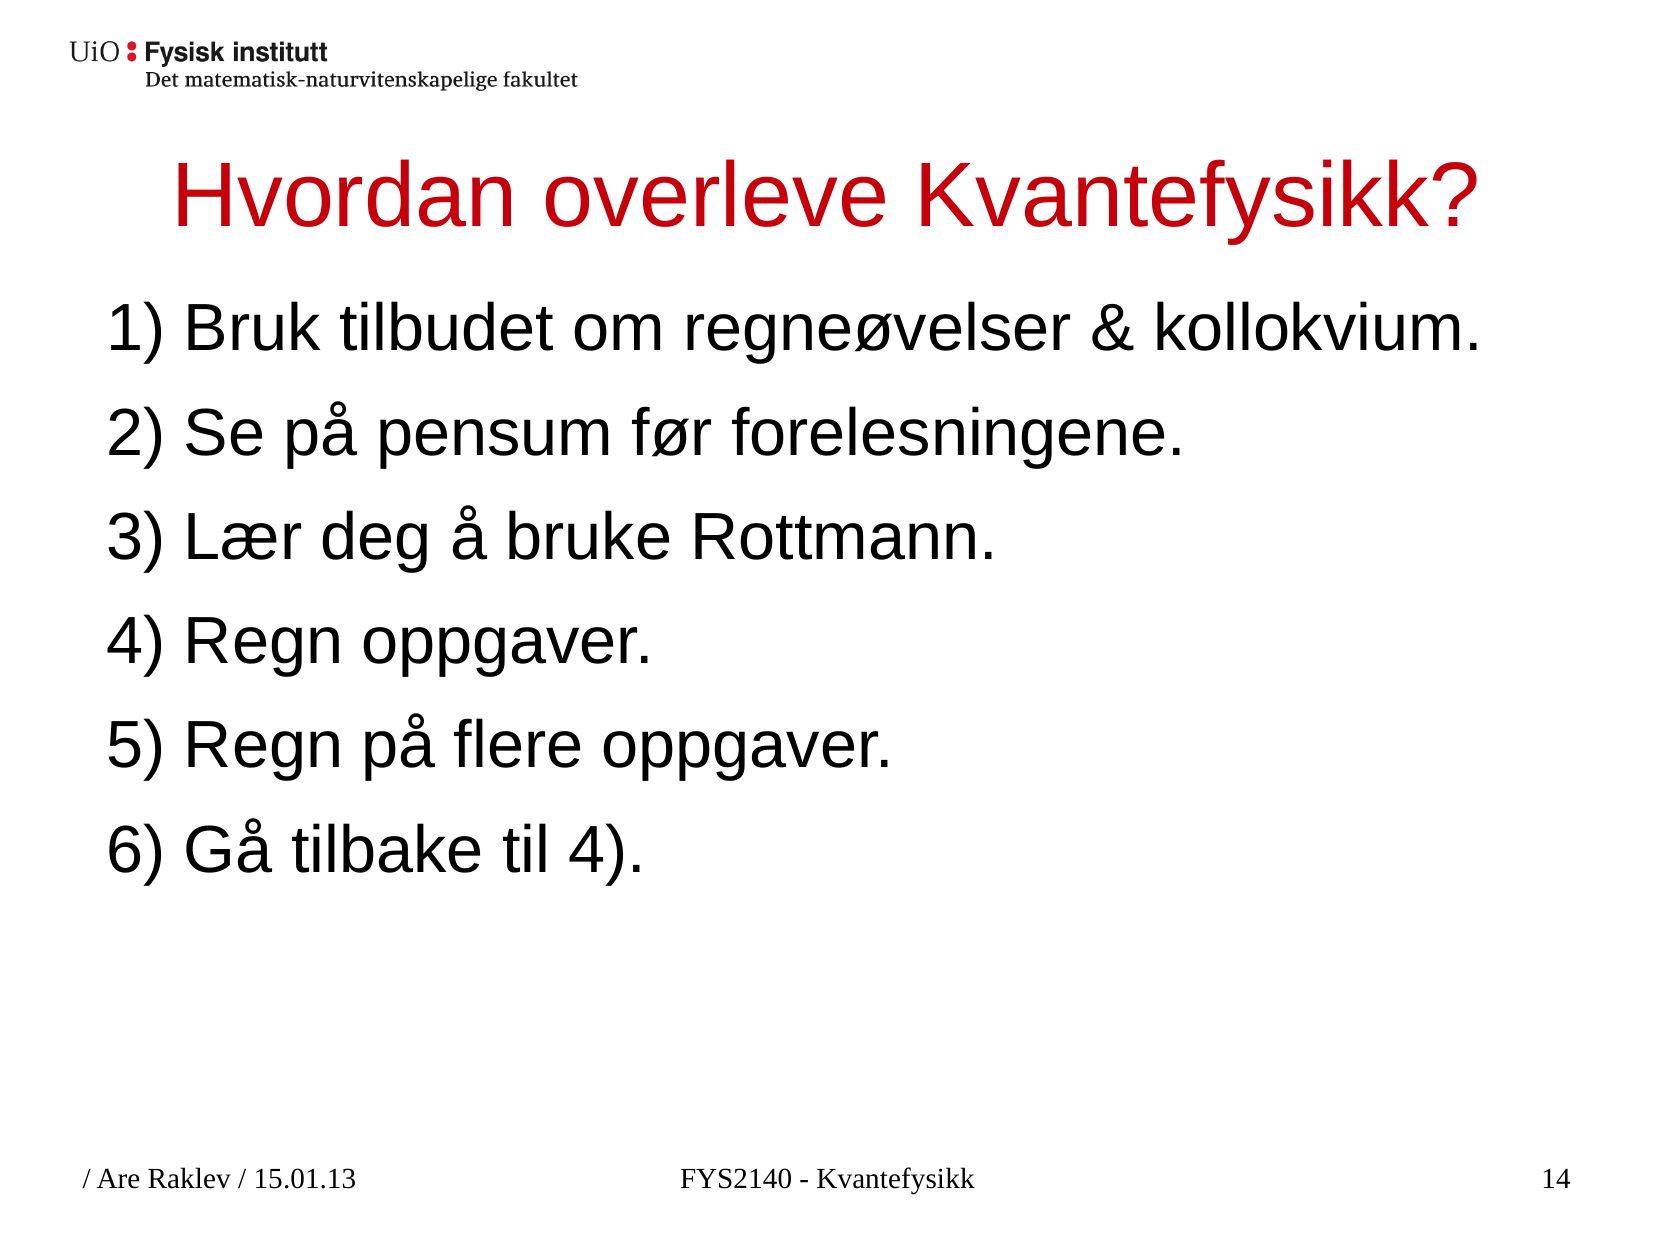

# Hvordan overleve Kvantefysikk?
Bruk tilbudet om regneøvelser & kollokvium.
Se på pensum før forelesningene.
Lær deg å bruke Rottmann.
Regn oppgaver.
Regn på flere oppgaver.
Gå tilbake til 4).
/ Are Raklev / 15.01.13
FYS2140 - Kvantefysikk
14